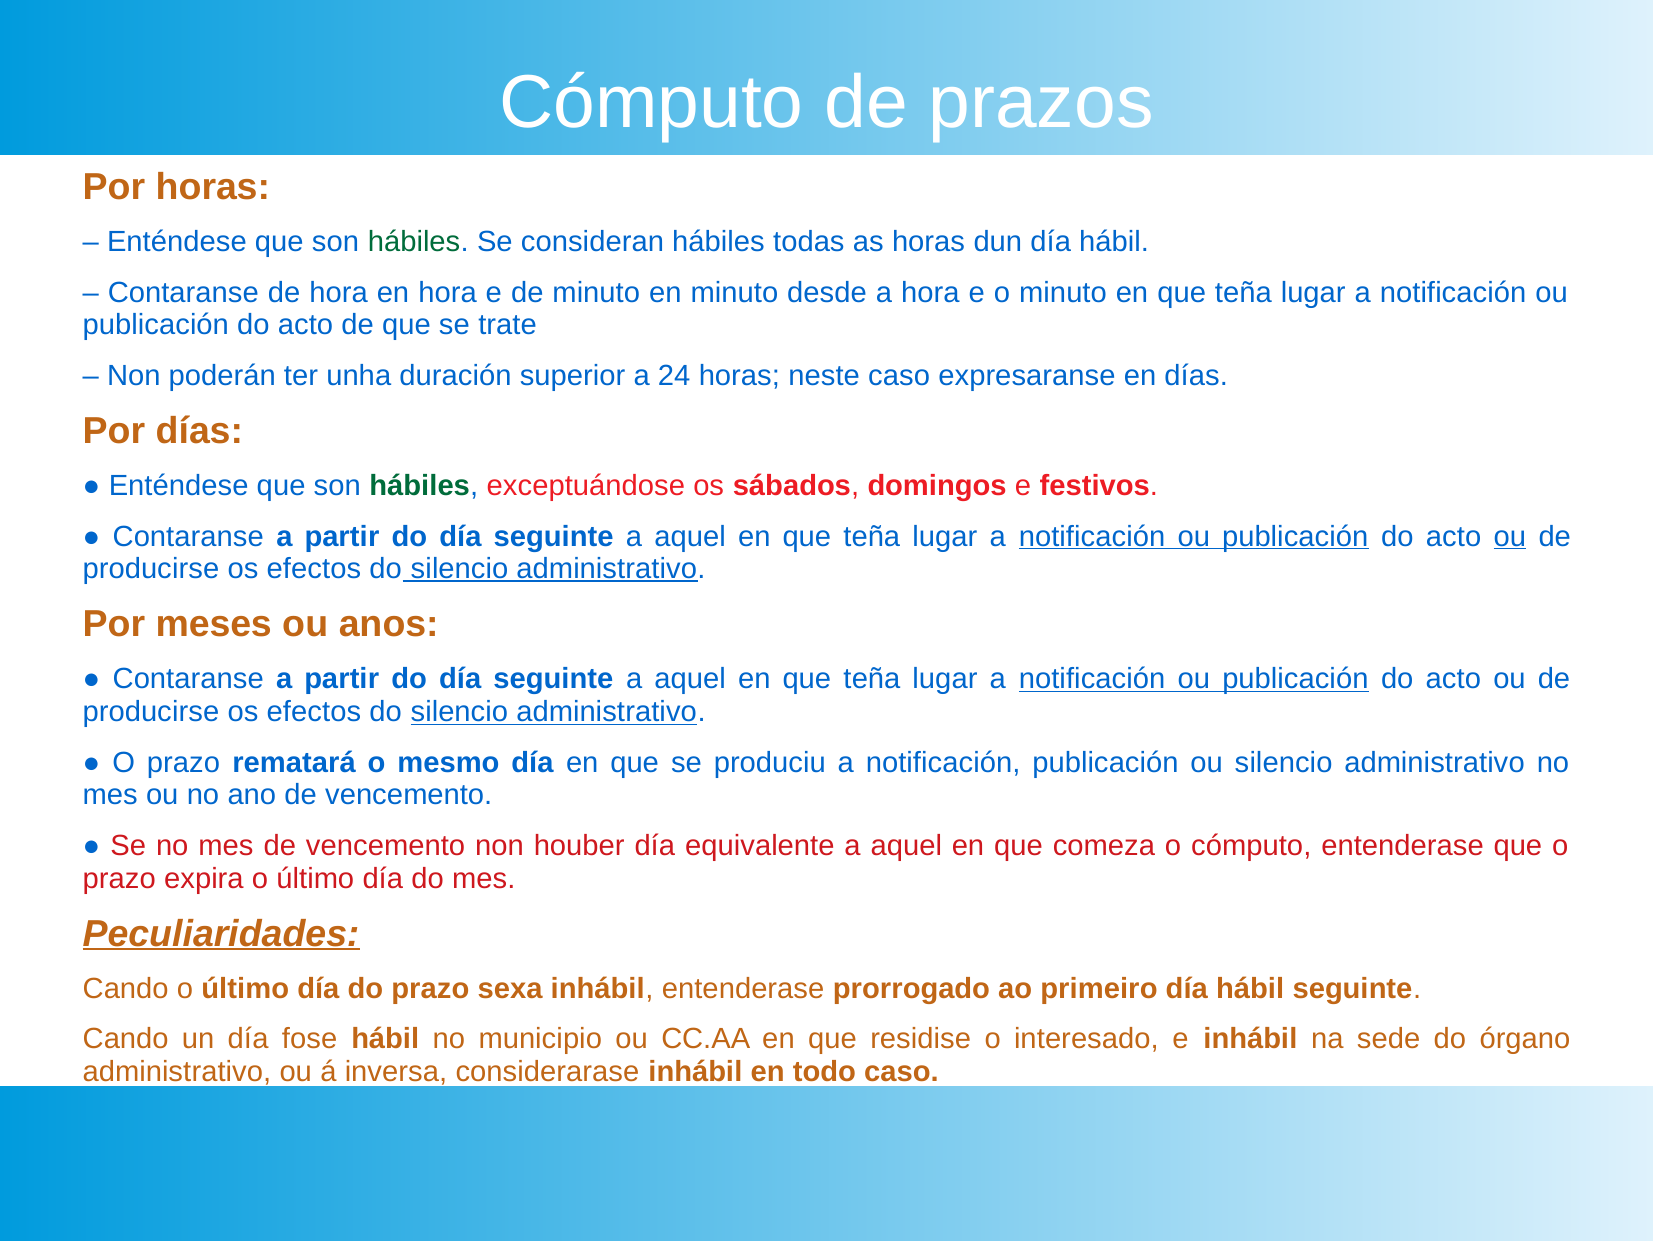

# Cómputo de prazos
Por horas:
– Enténdese que son hábiles. Se consideran hábiles todas as horas dun día hábil.
– Contaranse de hora en hora e de minuto en minuto desde a hora e o minuto en que teña lugar a notificación ou publicación do acto de que se trate
– Non poderán ter unha duración superior a 24 horas; neste caso expresaranse en días.
Por días:
● Enténdese que son hábiles, exceptuándose os sábados, domingos e festivos.
● Contaranse a partir do día seguinte a aquel en que teña lugar a notificación ou publicación do acto ou de producirse os efectos do silencio administrativo.
Por meses ou anos:
● Contaranse a partir do día seguinte a aquel en que teña lugar a notificación ou publicación do acto ou de producirse os efectos do silencio administrativo.
● O prazo rematará o mesmo día en que se produciu a notificación, publicación ou silencio administrativo no mes ou no ano de vencemento.
● Se no mes de vencemento non houber día equivalente a aquel en que comeza o cómputo, entenderase que o prazo expira o último día do mes.
Peculiaridades:
Cando o último día do prazo sexa inhábil, entenderase prorrogado ao primeiro día hábil seguinte.
Cando un día fose hábil no municipio ou CC.AA en que residise o interesado, e inhábil na sede do órgano administrativo, ou á inversa, considerarase inhábil en todo caso.